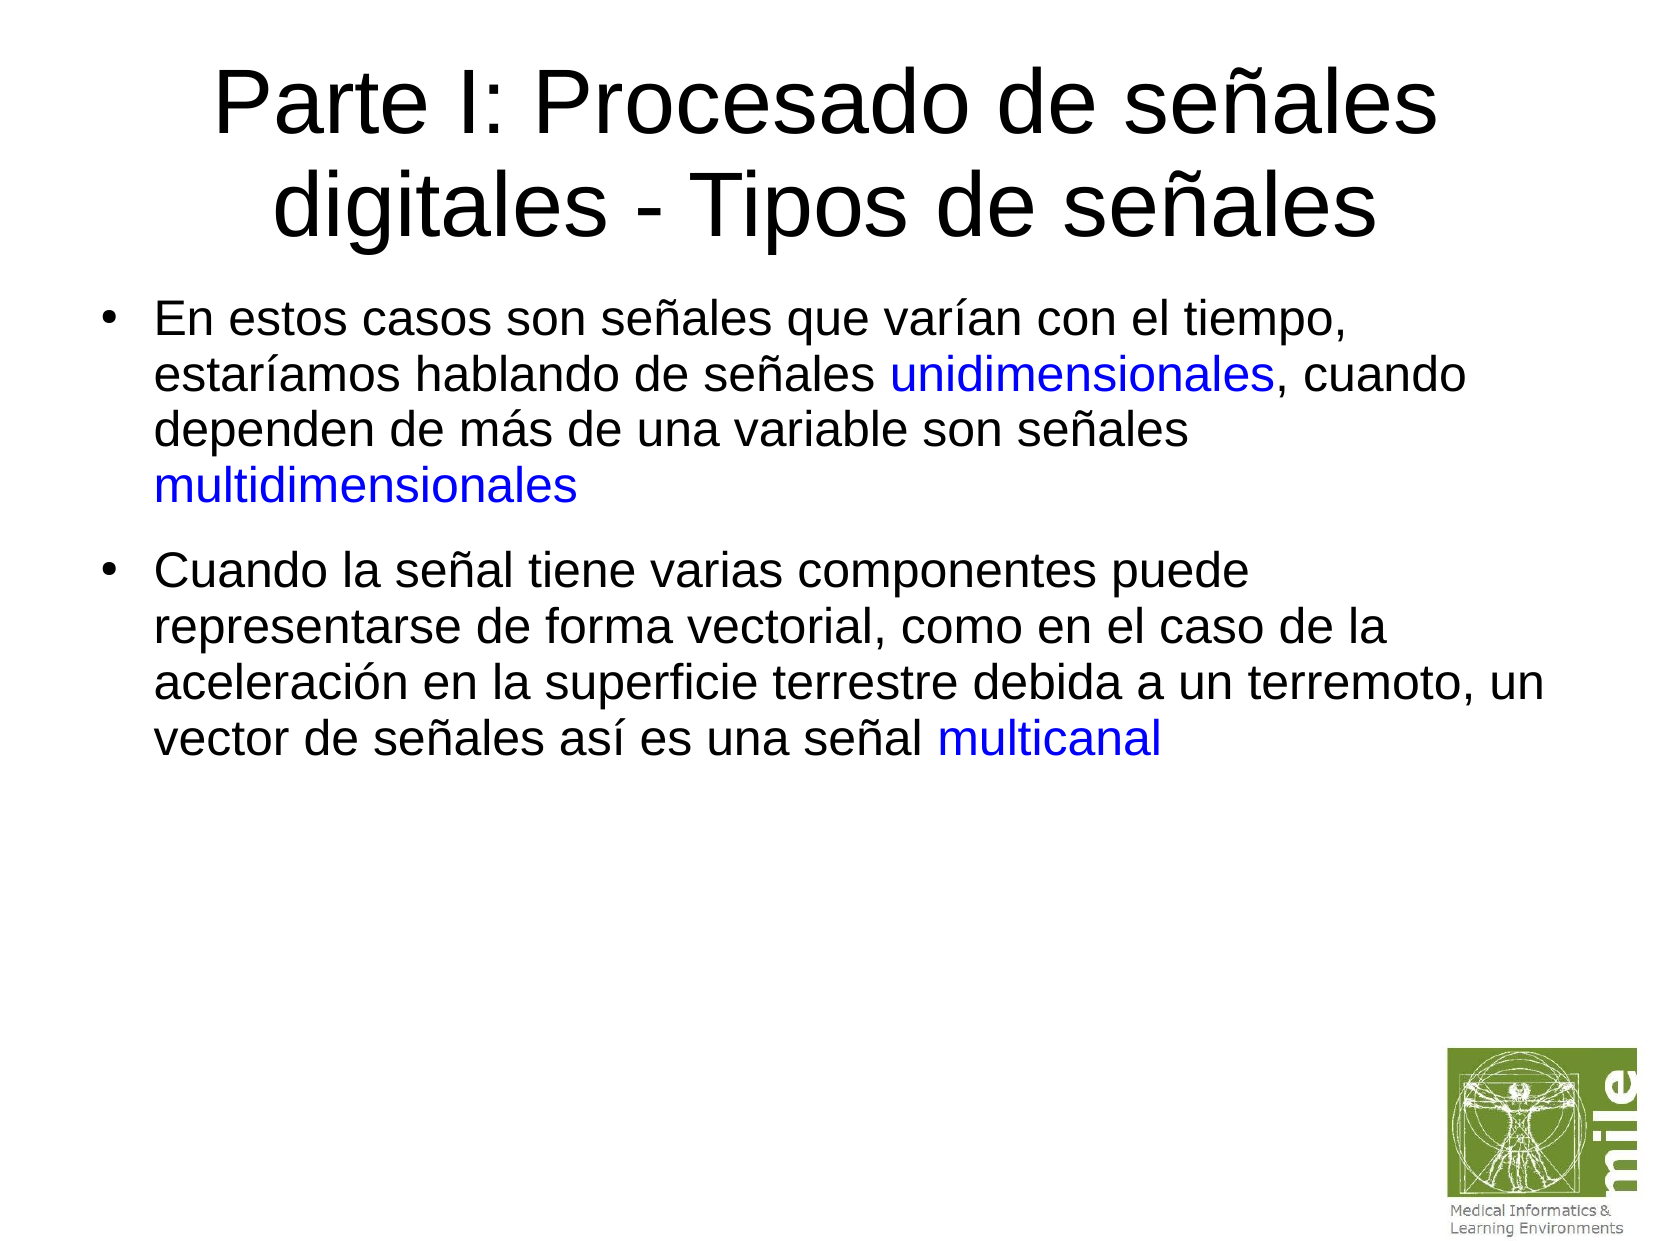

# Parte I: Procesado de señales digitales - Tipos de señales
En estos casos son señales que varían con el tiempo, estaríamos hablando de señales unidimensionales, cuando dependen de más de una variable son señales multidimensionales
Cuando la señal tiene varias componentes puede representarse de forma vectorial, como en el caso de la aceleración en la superficie terrestre debida a un terremoto, un vector de señales así es una señal multicanal